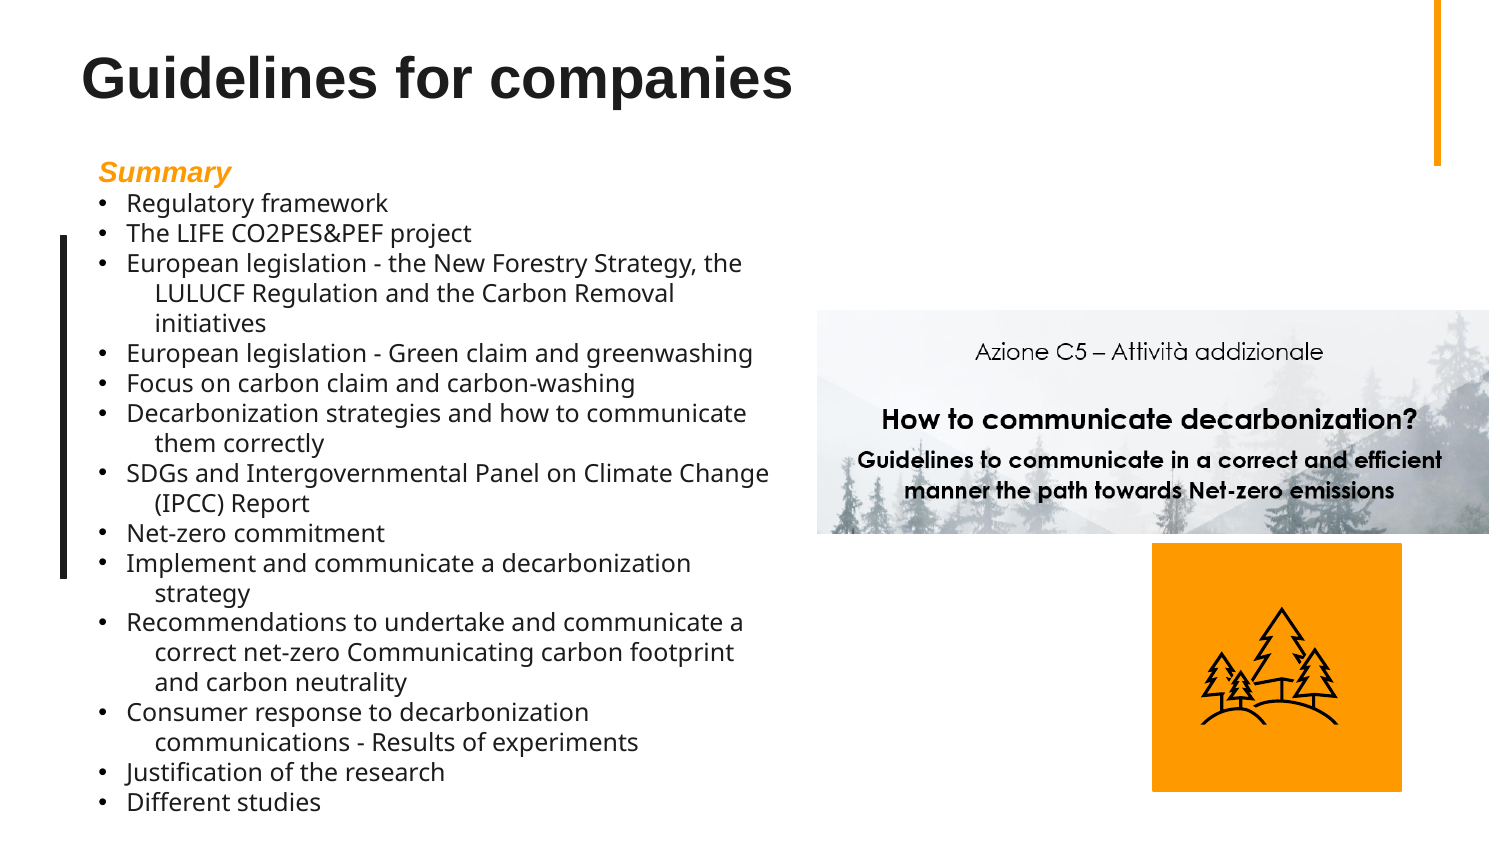

Guidelines for companies
Summary
Regulatory framework
The LIFE CO2PES&PEF project
European legislation - the New Forestry Strategy, the LULUCF Regulation and the Carbon Removal initiatives
European legislation - Green claim and greenwashing
Focus on carbon claim and carbon-washing
Decarbonization strategies and how to communicate them correctly
SDGs and Intergovernmental Panel on Climate Change (IPCC) Report
Net-zero commitment
Implement and communicate a decarbonization strategy
Recommendations to undertake and communicate a correct net-zero Communicating carbon footprint and carbon neutrality
Consumer response to decarbonization communications - Results of experiments
Justification of the research
Different studies